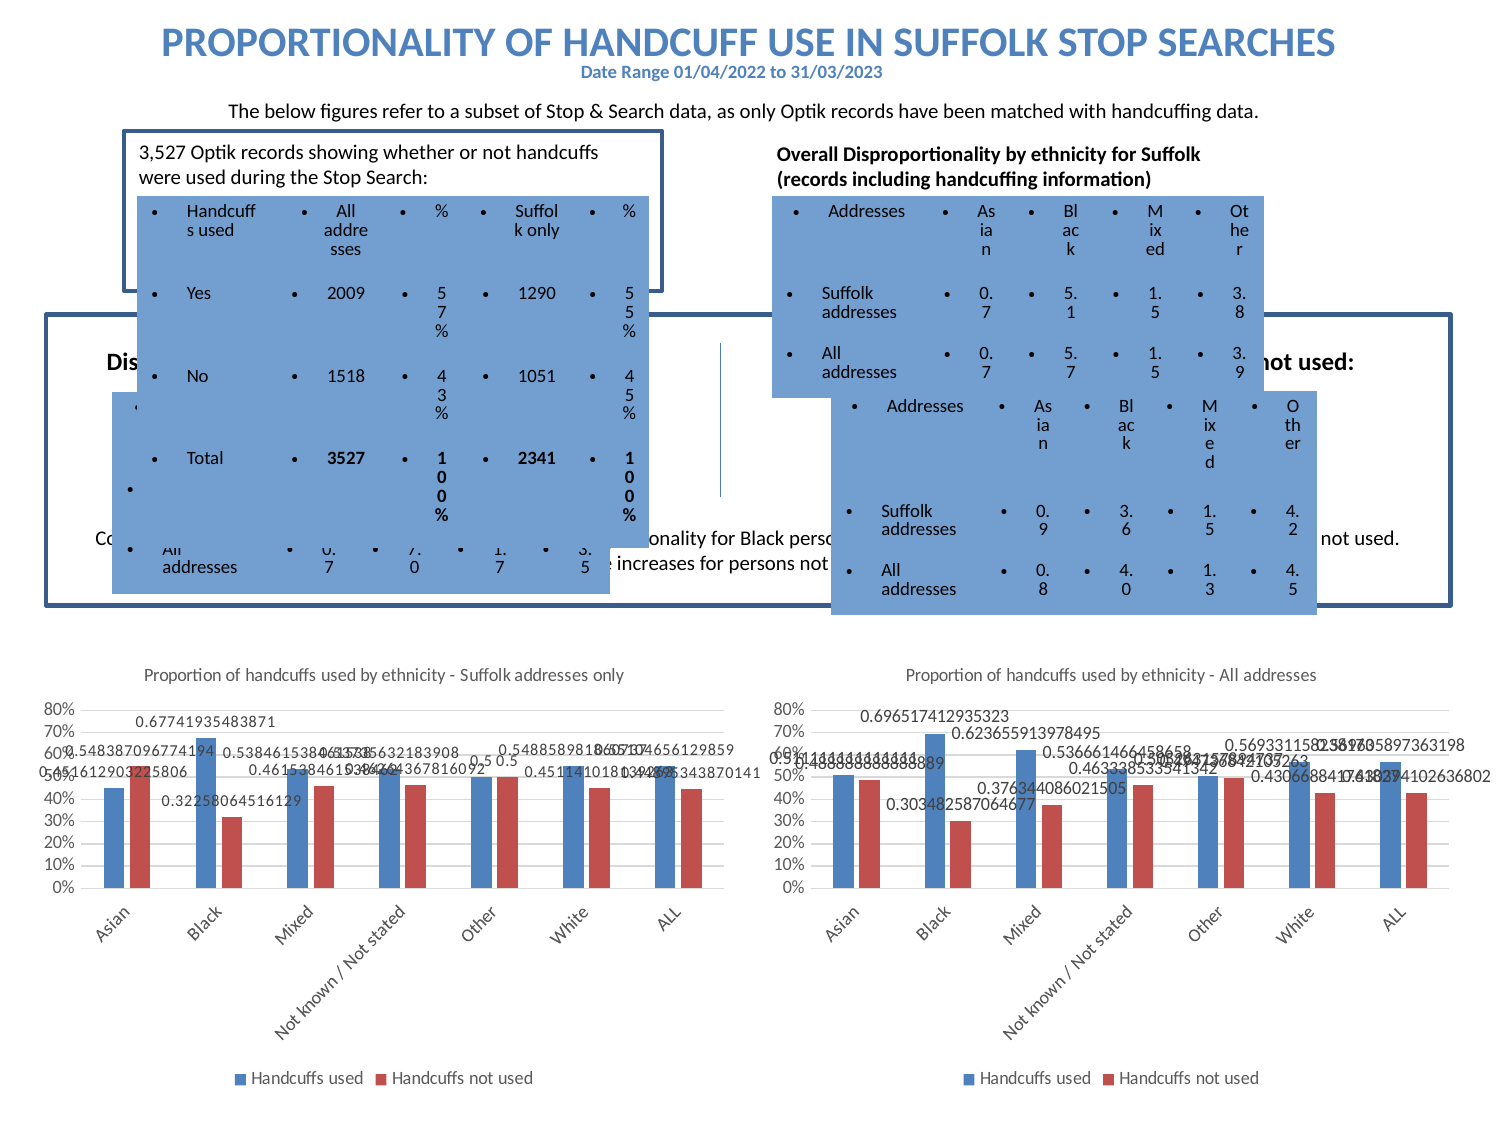

PROPORTIONALITY OF HANDCUFF USE IN SUFFOLK STOP SEARCHES
Date Range 01/04/2022 to 31/03/2023
The below figures refer to a subset of Stop & Search data, as only Optik records have been matched with handcuffing data.
3,527 Optik records showing whether or not handcuffs were used during the Stop Search:
Overall Disproportionality by ethnicity for Suffolk (records including handcuffing information)
| Addresses | Asian | Black | Mixed | Other |
| --- | --- | --- | --- | --- |
| Suffolk addresses | 0.7 | 5.1 | 1.5 | 3.8 |
| All addresses | 0.7 | 5.7 | 1.5 | 3.9 |
| Handcuffs used | All addresses | % | Suffolk only | % |
| --- | --- | --- | --- | --- |
| Yes | 2009 | 57% | 1290 | 55% |
| No | 1518 | 43% | 1051 | 45% |
| Total | 3527 | 100% | 2341 | 100% |
Disproportionality where handcuffs were used:
Disproportionality where handcuffs were not used:
| Addresses | Asian | Black | Mixed | Other |
| --- | --- | --- | --- | --- |
| Suffolk addresses | 0.9 | 3.6 | 1.5 | 4.2 |
| All addresses | 0.8 | 4.0 | 1.3 | 4.5 |
| Addresses | Asian | Black | Mixed | Other |
| --- | --- | --- | --- | --- |
| Suffolk addresses | 0.6 | 6.2 | 1.5 | 3.5 |
| All addresses | 0.7 | 7.0 | 1.7 | 3.5 |
Comparing the disproportionality values shows higher disproportionality for Black persons when handcuffs were used than when handcuffs were not used.
This value increases for persons not local to Suffolk.
### Chart: Proportion of handcuffs used by ethnicity - Suffolk addresses only
| Category | Handcuffs used | Handcuffs not used |
|---|---|---|
| Asian | 0.451612903225806 | 0.548387096774194 |
| Black | 0.67741935483871 | 0.32258064516129 |
| Mixed | 0.538461538461538 | 0.461538461538462 |
| Not known / Not stated | 0.53735632183908 | 0.46264367816092 |
| Other | 0.5 | 0.5 |
| White | 0.548858981860737 | 0.451141018139263 |
| ALL | 0.55104656129859 | 0.44895343870141 |
### Chart: Proportion of handcuffs used by ethnicity - All addresses
| Category | Handcuffs used | Handcuffs not used |
|---|---|---|
| Asian | 0.511111111111111 | 0.488888888888889 |
| Black | 0.696517412935323 | 0.303482587064677 |
| Mixed | 0.623655913978495 | 0.376344086021505 |
| Not known / Not stated | 0.536661466458658 | 0.463338533541342 |
| Other | 0.505263157894737 | 0.494736842105263 |
| White | 0.569331158238173 | 0.430668841761827 |
| ALL | 0.569605897363198 | 0.430394102636802 |